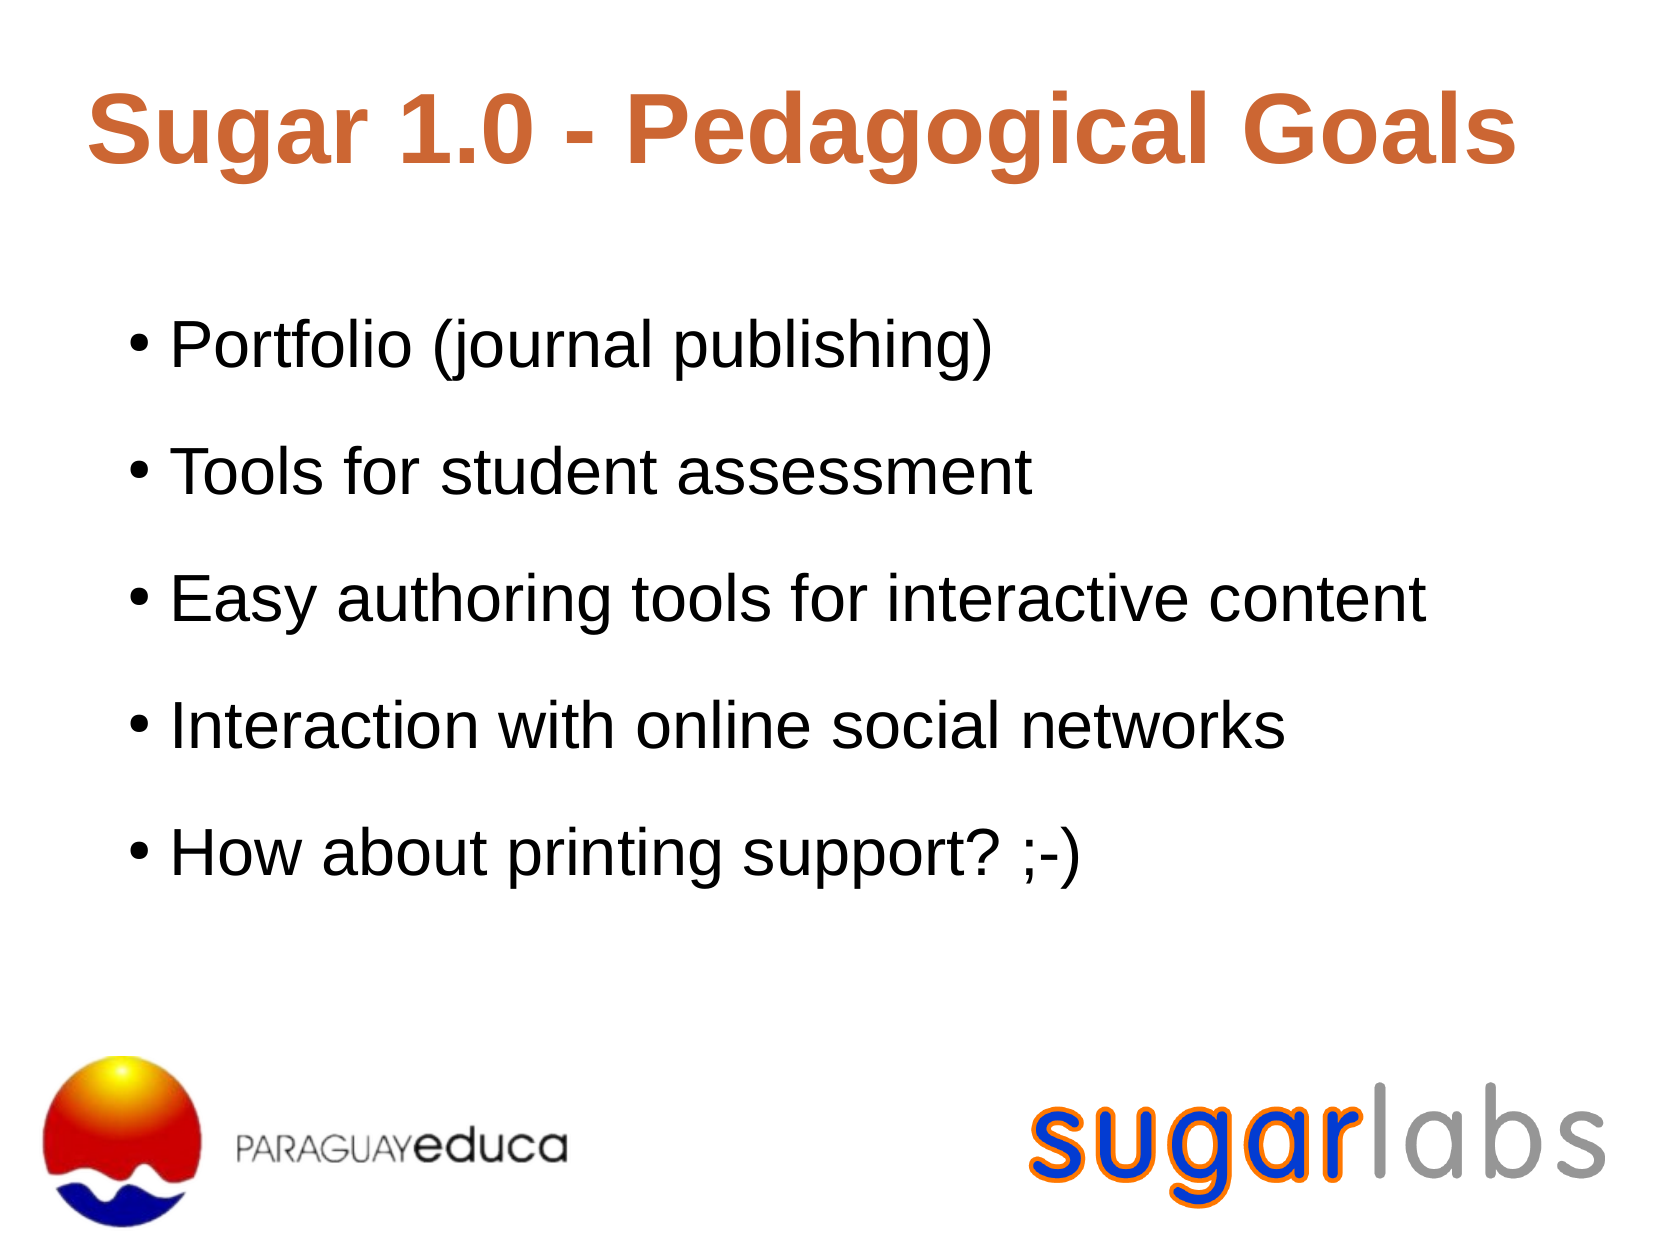

# Sugar 1.0 - Pedagogical Goals
 Portfolio (journal publishing)
 Tools for student assessment
 Easy authoring tools for interactive content
 Interaction with online social networks
 How about printing support? ;-)